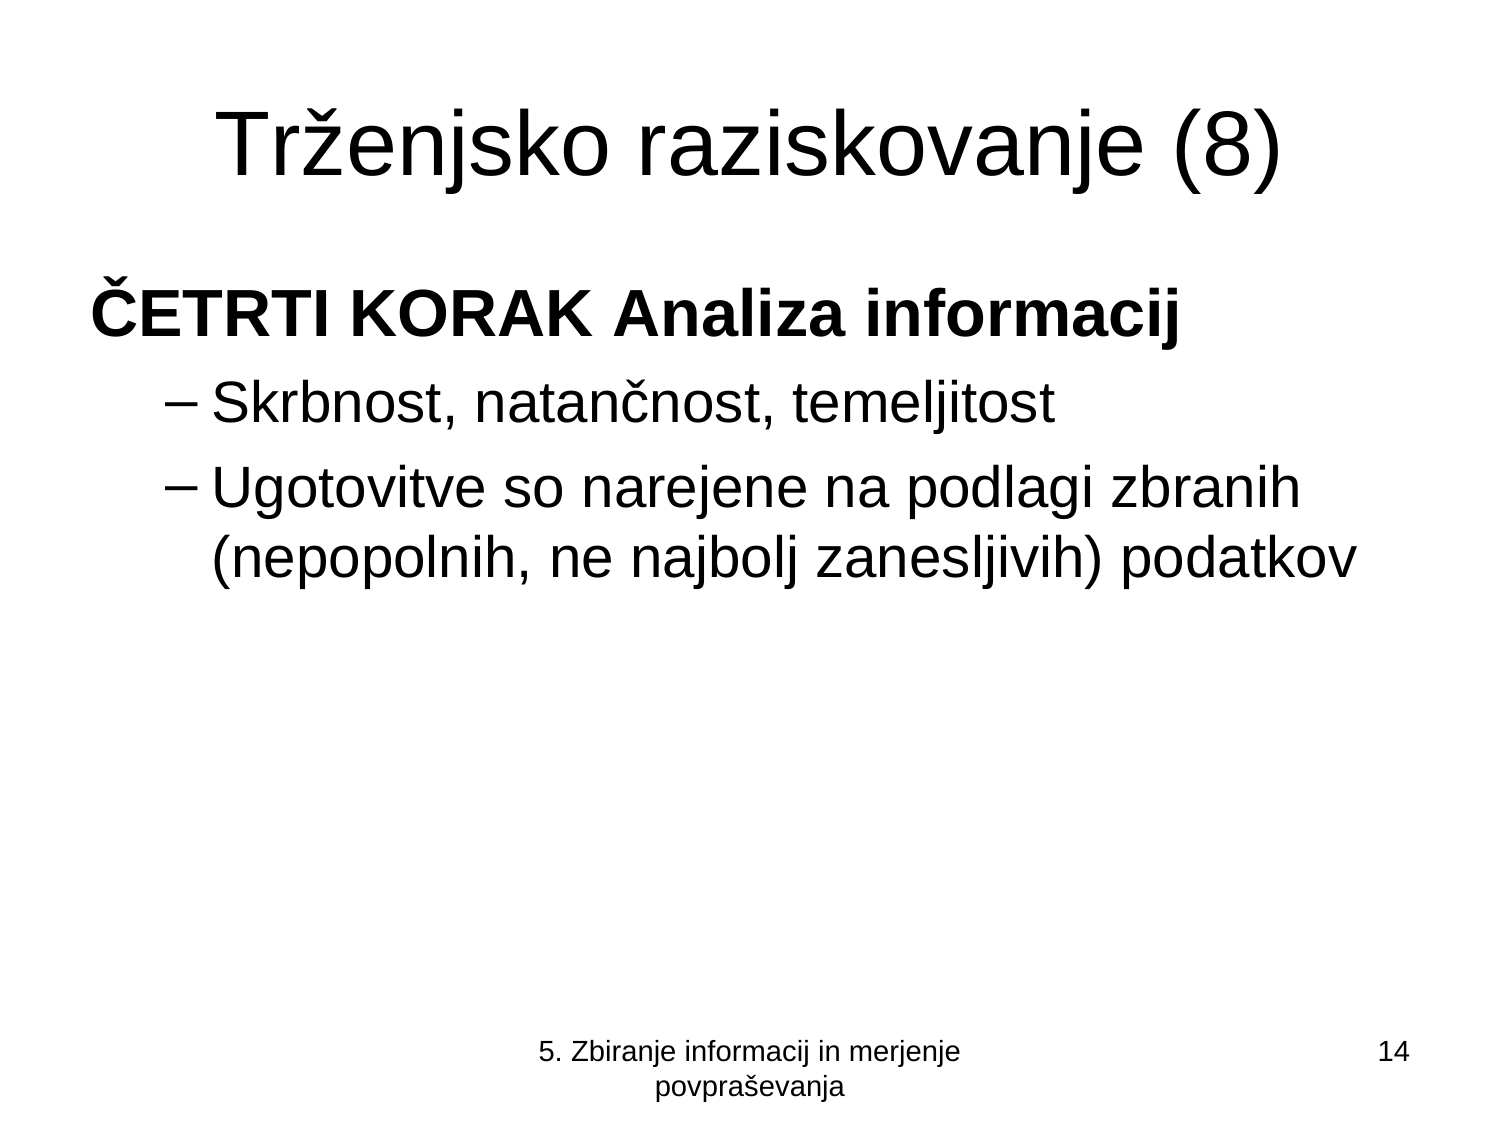

# Trženjsko raziskovanje (8)
ČETRTI KORAK Analiza informacij
Skrbnost, natančnost, temeljitost
Ugotovitve so narejene na podlagi zbranih (nepopolnih, ne najbolj zanesljivih) podatkov
5. Zbiranje informacij in merjenje povpraševanja